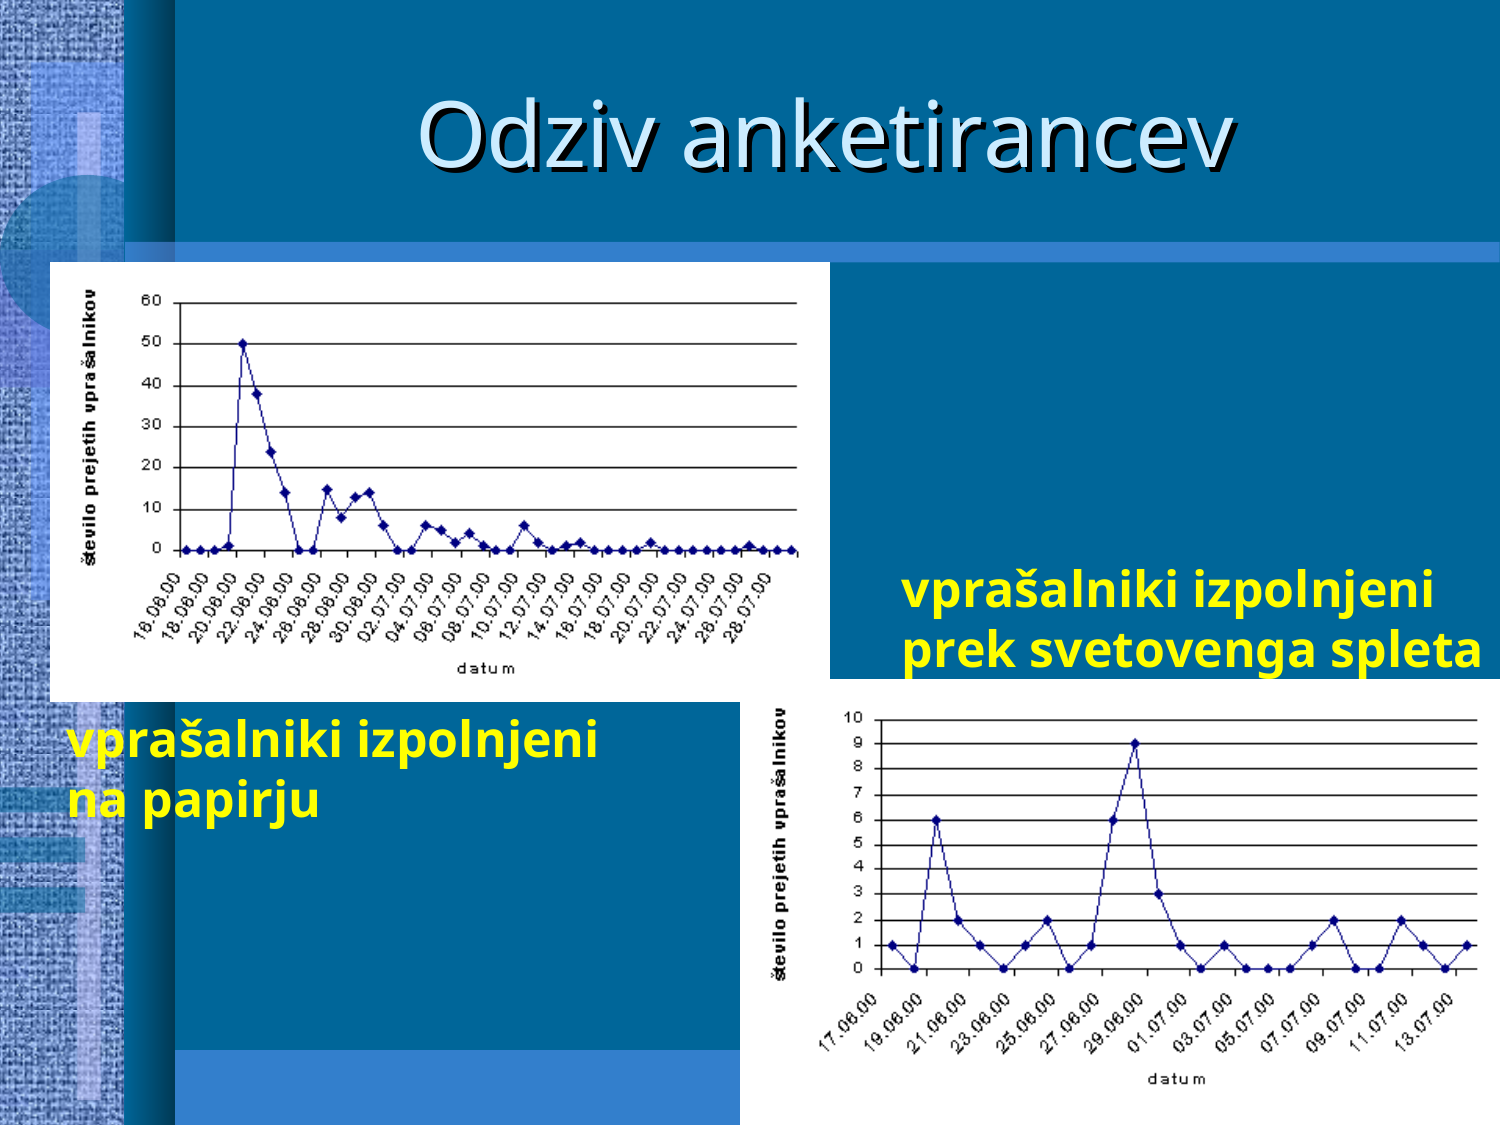

# Odziv anketirancev
vprašalniki izpolnjeni
prek svetovenga spleta
vprašalniki izpolnjeni
na papirju